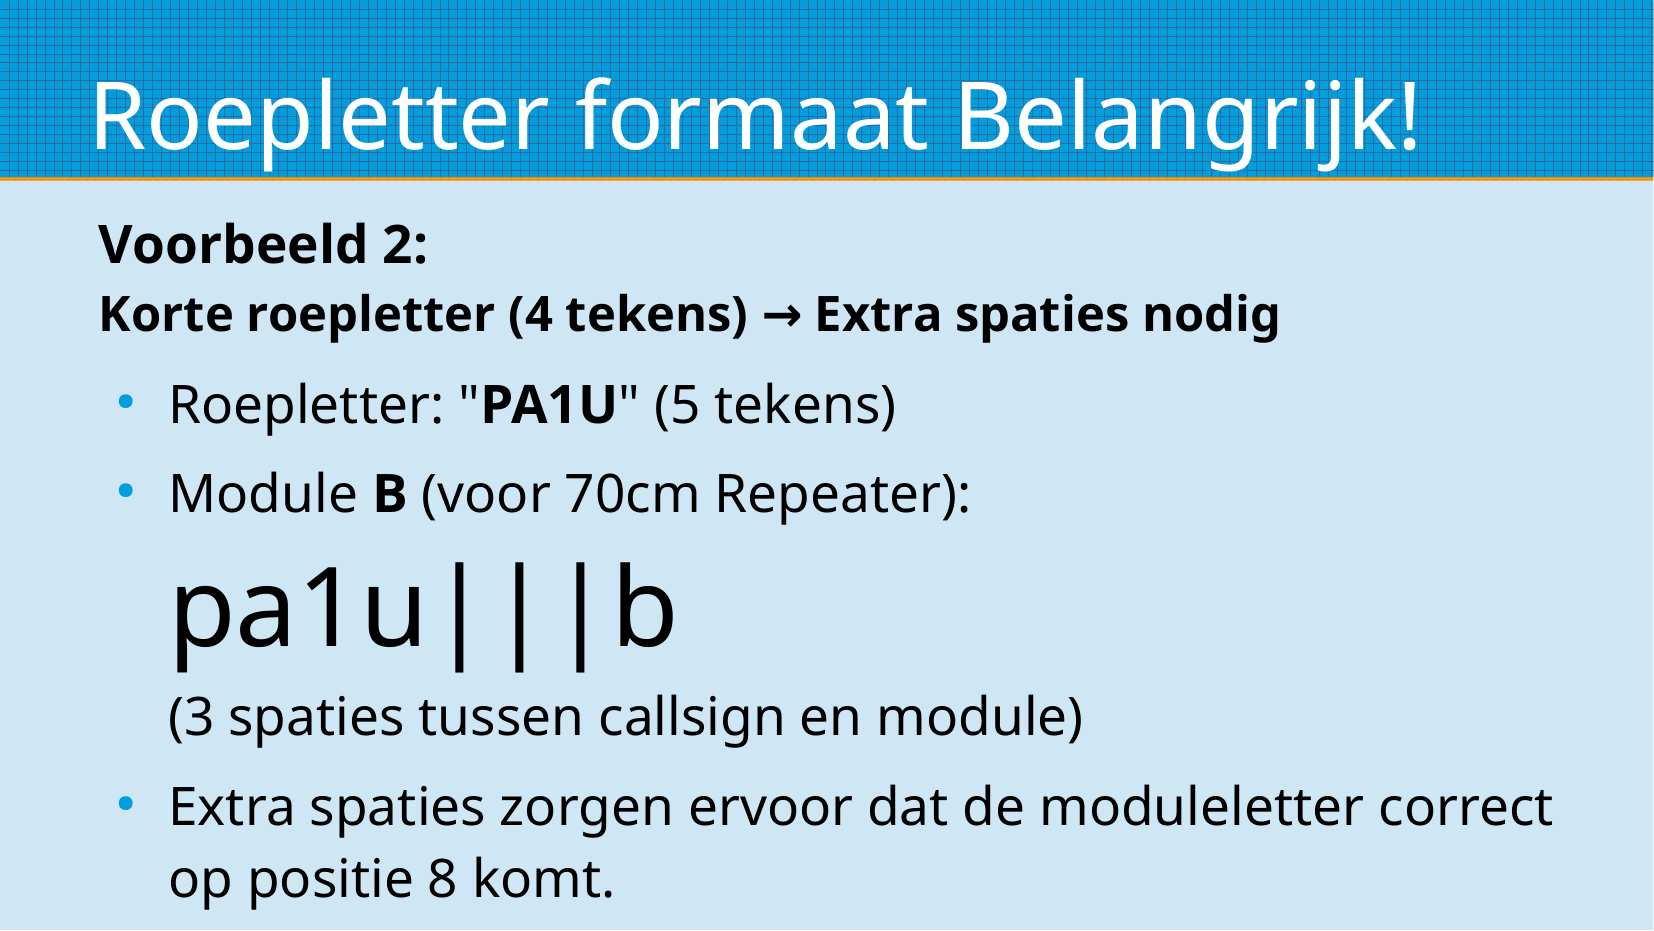

# Roepletter formaat Belangrijk!
Voorbeeld 2:
Korte roepletter (4 tekens) → Extra spaties nodig
Roepletter: "PA1U" (5 tekens)
Module B (voor 70cm Repeater):
pa1u|||b
(3 spaties tussen callsign en module)
Extra spaties zorgen ervoor dat de moduleletter correct op positie 8 komt.